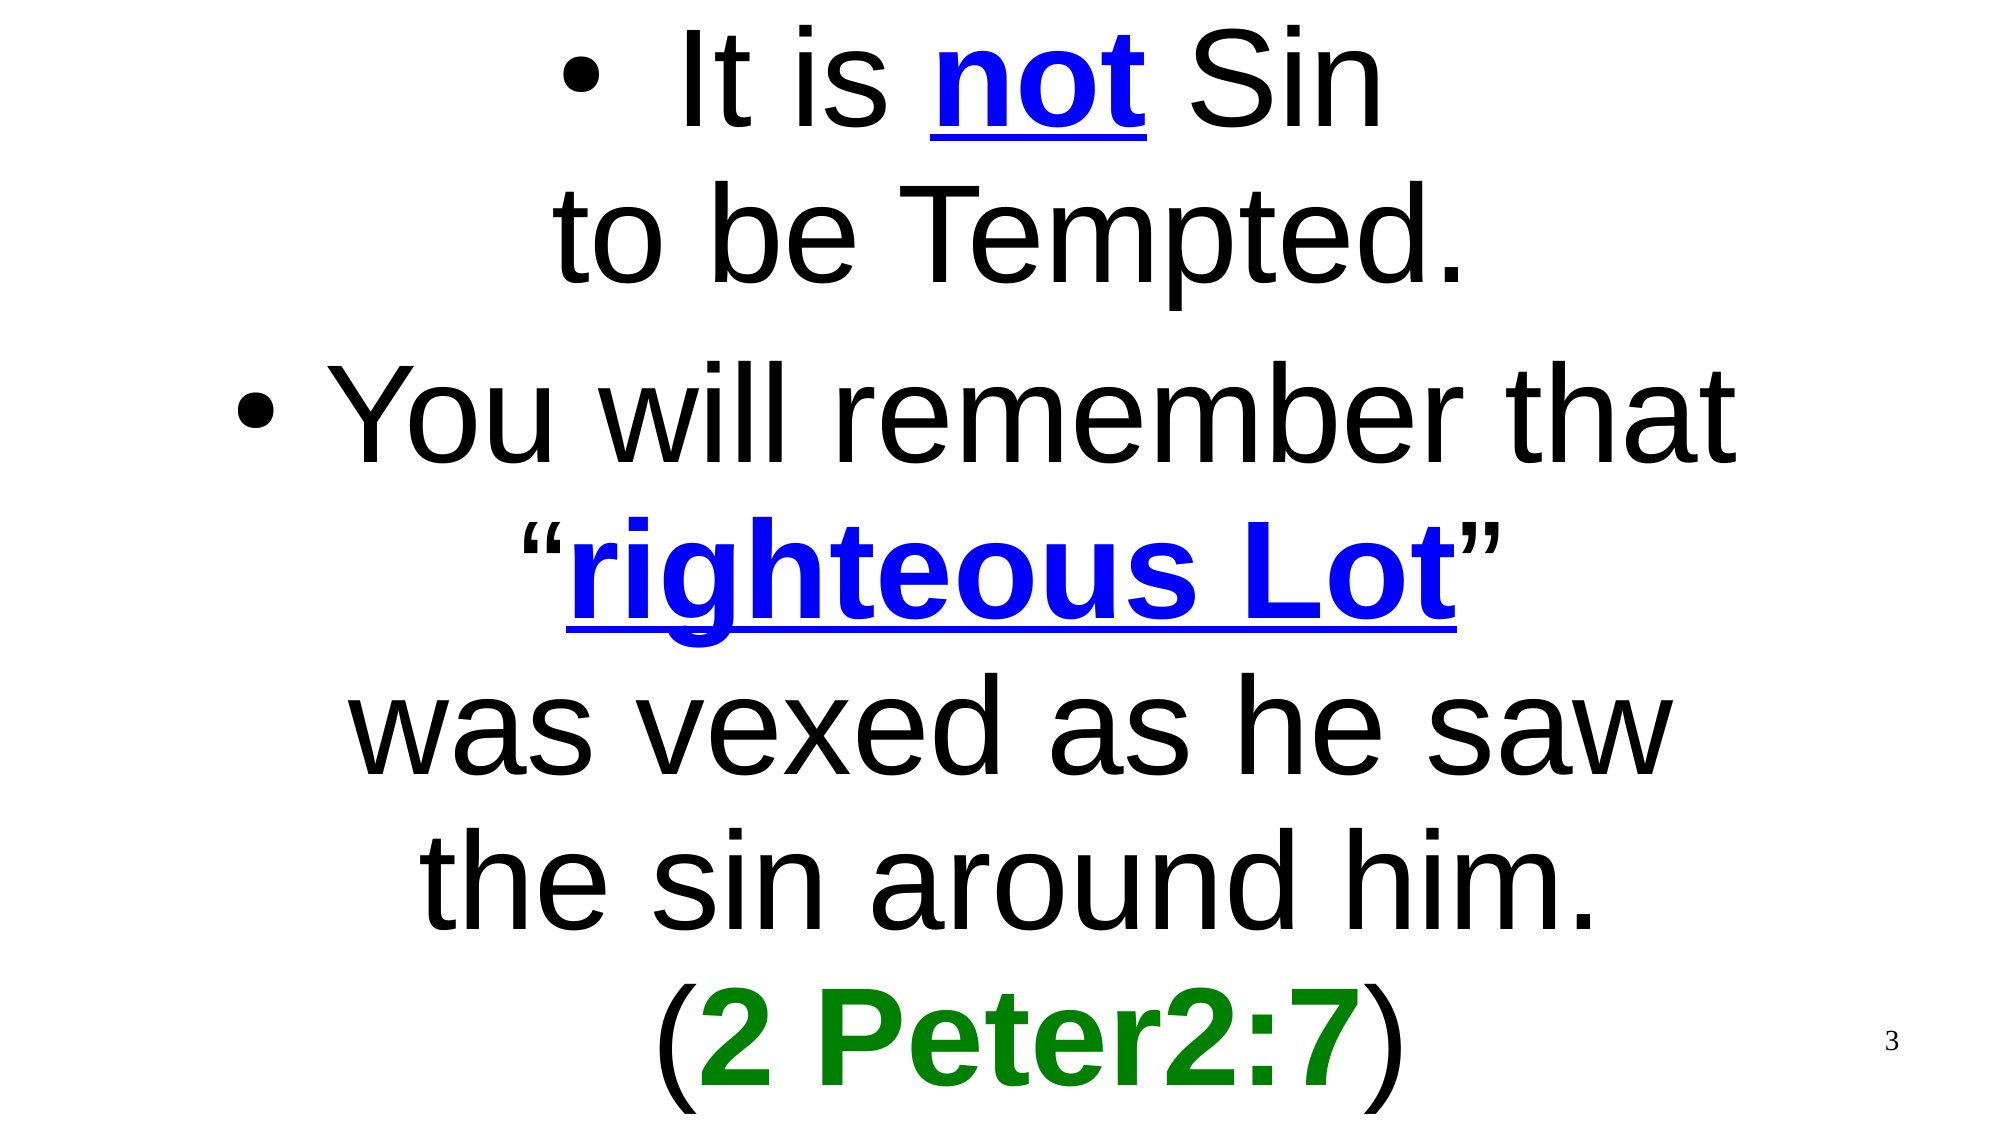

# It is not Sin to be Tempted.
 You will remember that
“righteous Lot”
was vexed as he saw
the sin around him.
(2 Peter2:7)
3